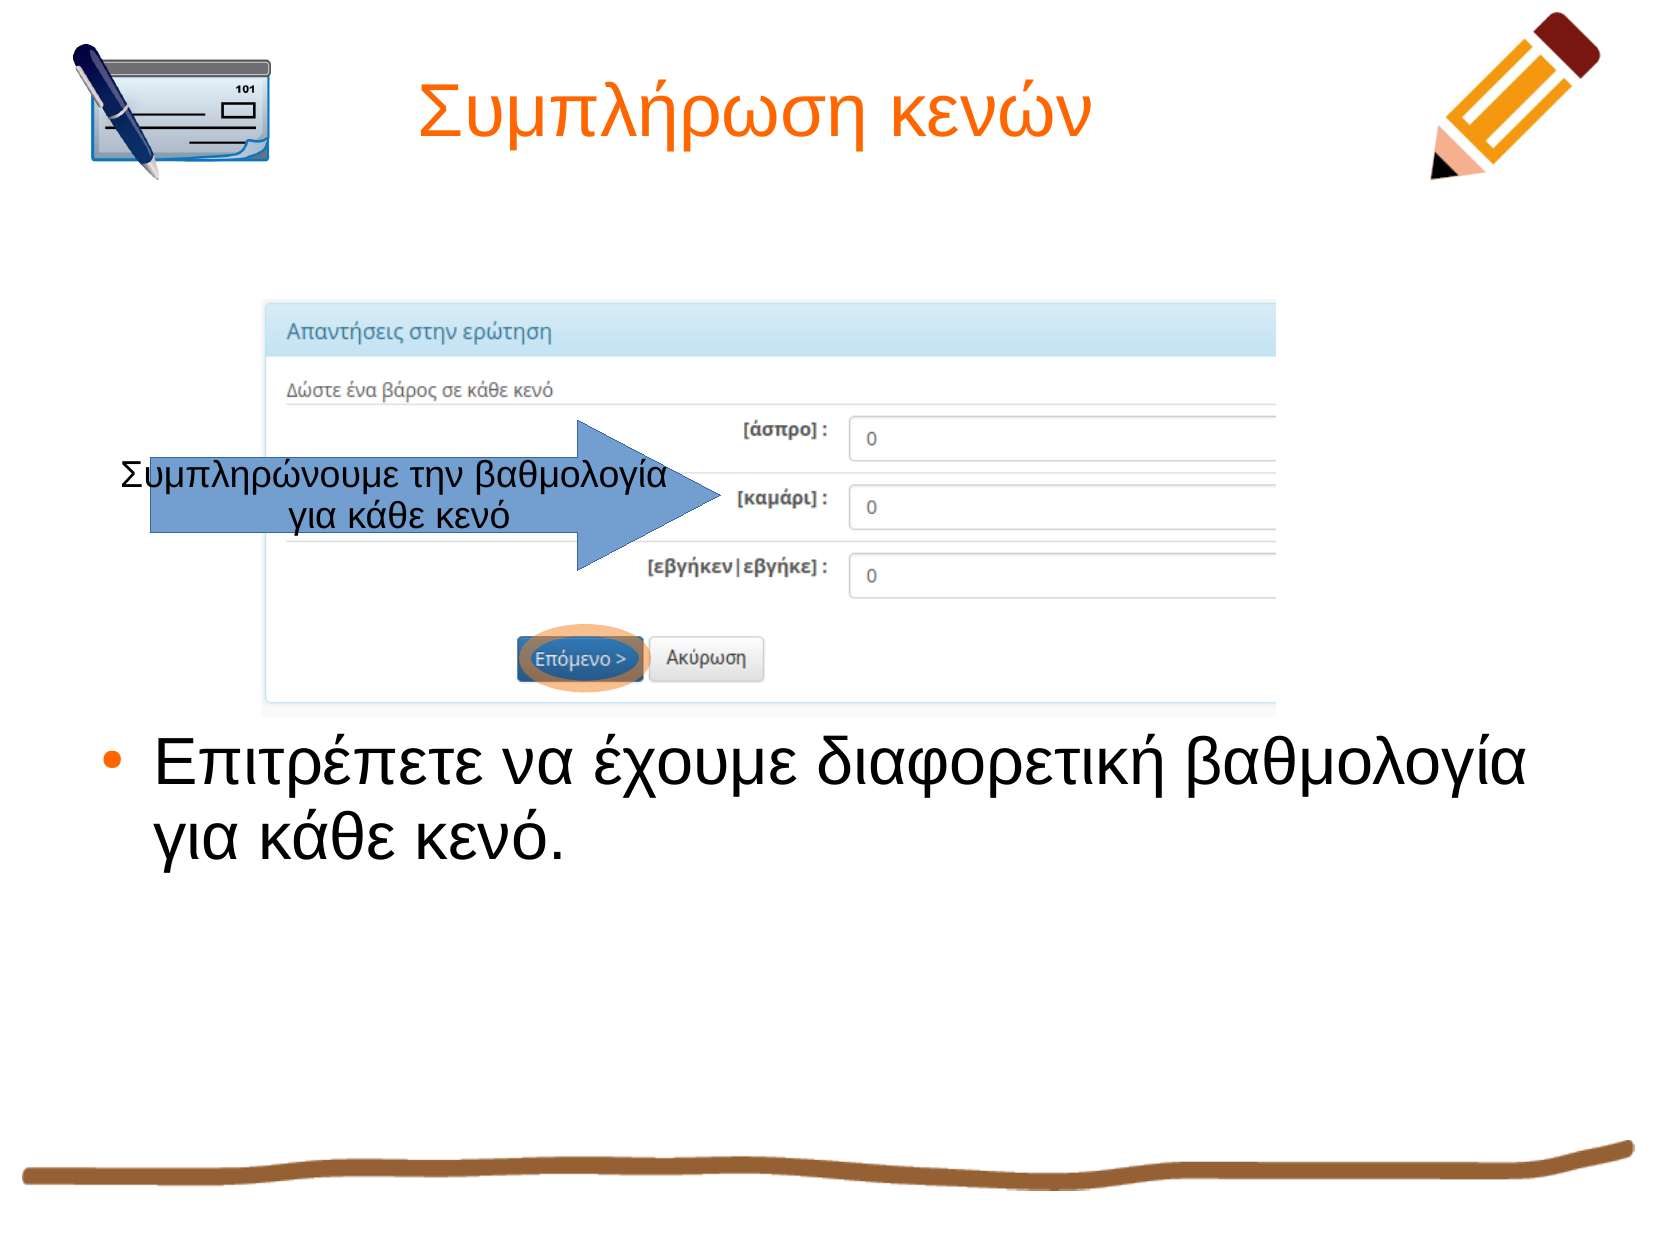

# Συμπλήρωση κενών
Συμπληρώνουμε την βαθμολογία
για κάθε κενό
Επιτρέπετε να έχουμε διαφορετική βαθμολογία για κάθε κενό.